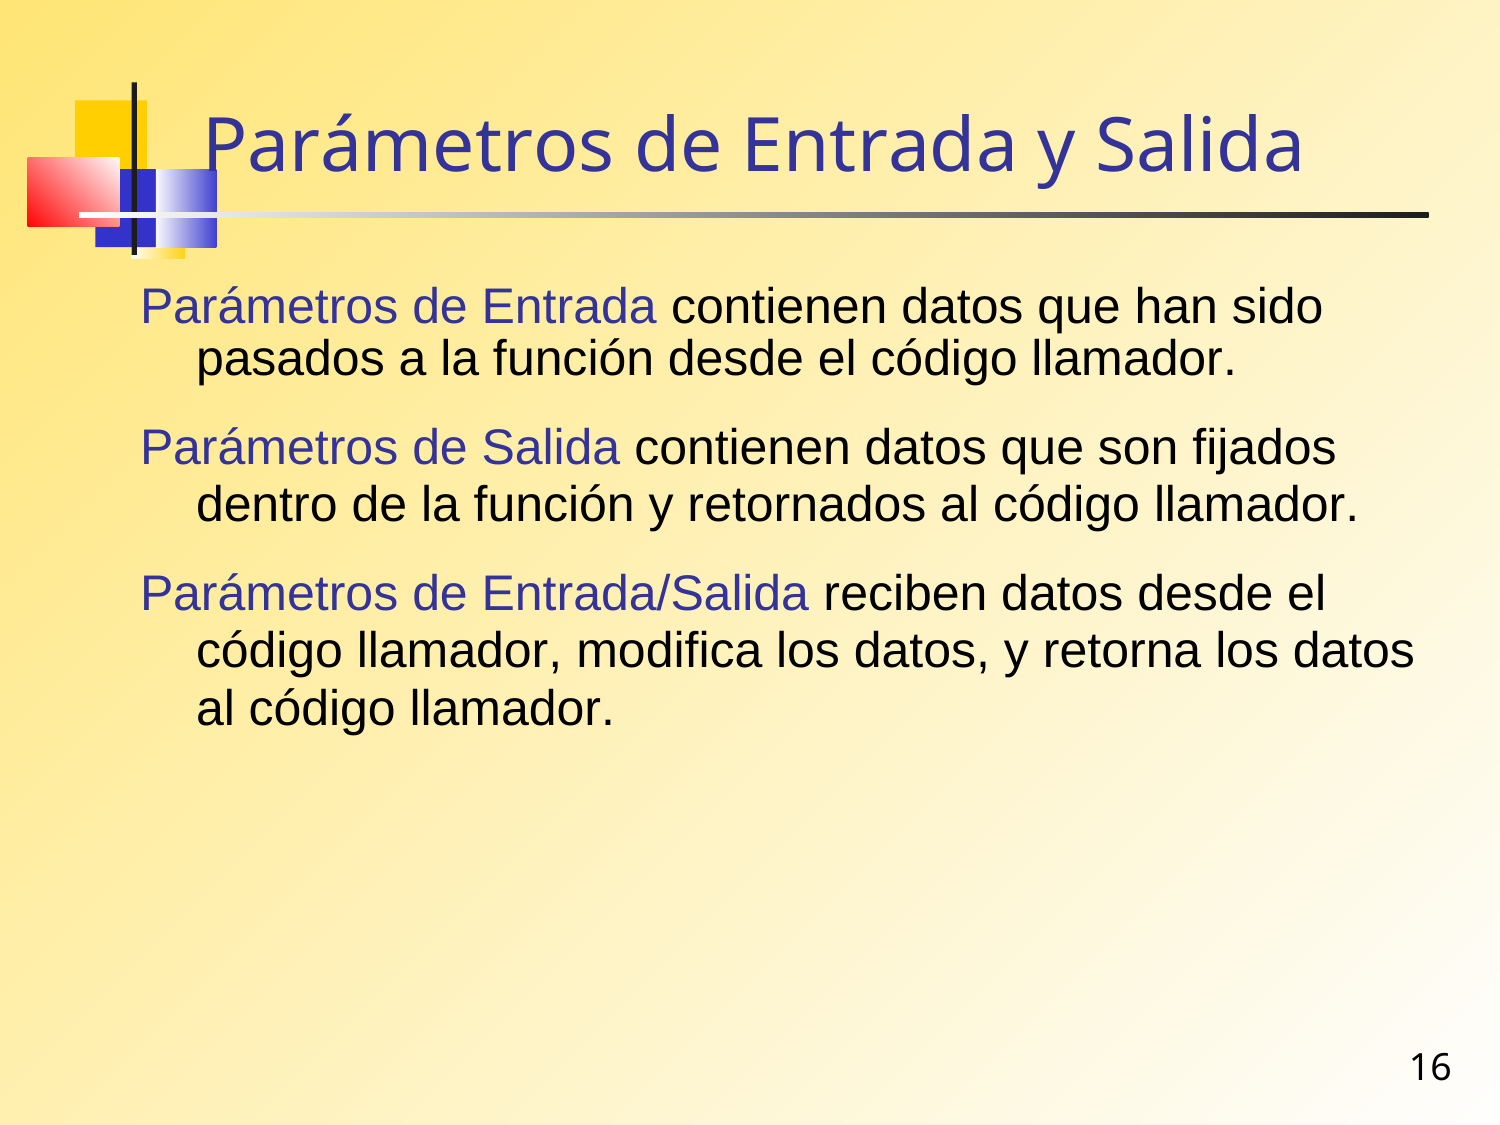

# Parámetros de Entrada y Salida
Parámetros de Entrada contienen datos que han sido pasados a la función desde el código llamador.
Parámetros de Salida contienen datos que son fijados dentro de la función y retornados al código llamador.
Parámetros de Entrada/Salida reciben datos desde el código llamador, modifica los datos, y retorna los datos al código llamador.
16